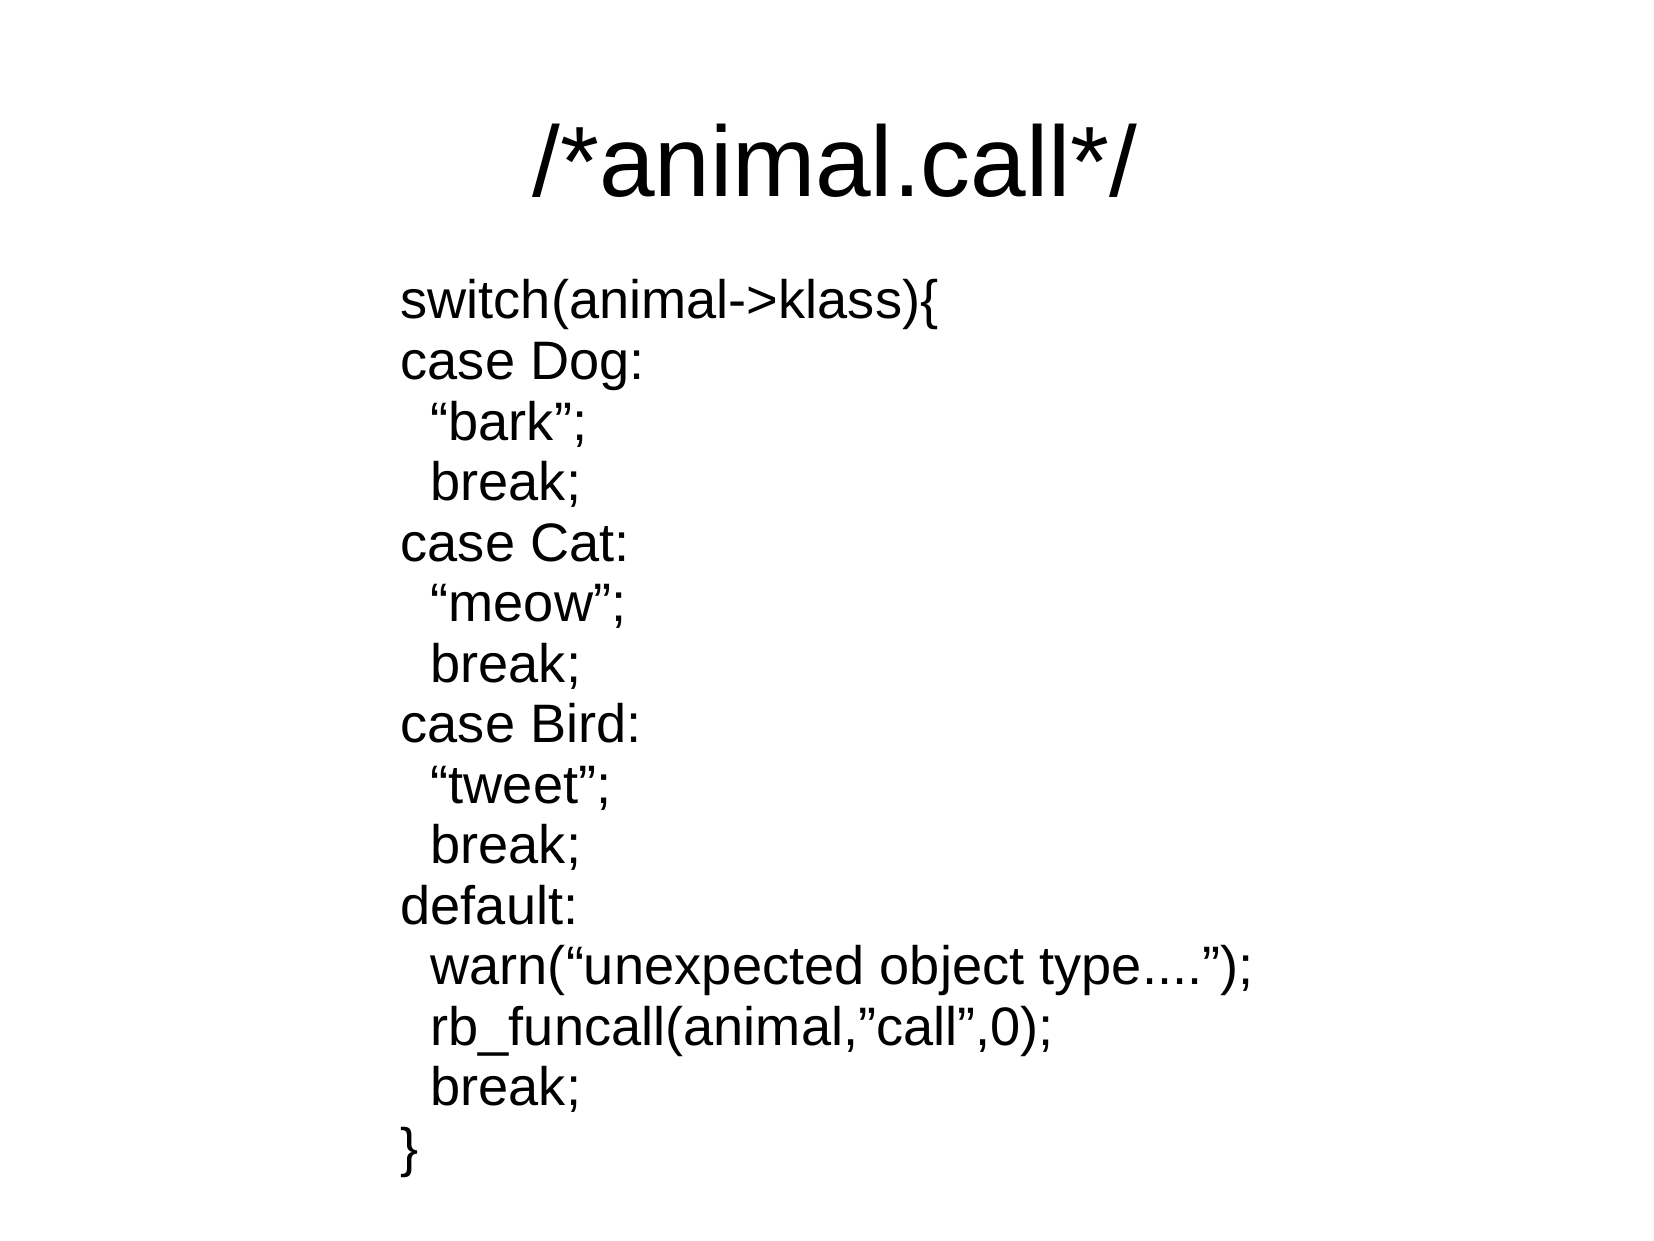

/*animal.call*/
switch(animal->klass){
case Dog:
 “bark”;
 break;
case Cat:
 “meow”;
 break;
case Bird:
 “tweet”;
 break;
default:
 warn(“unexpected object type....”);
 rb_funcall(animal,”call”,0);
 break;
}